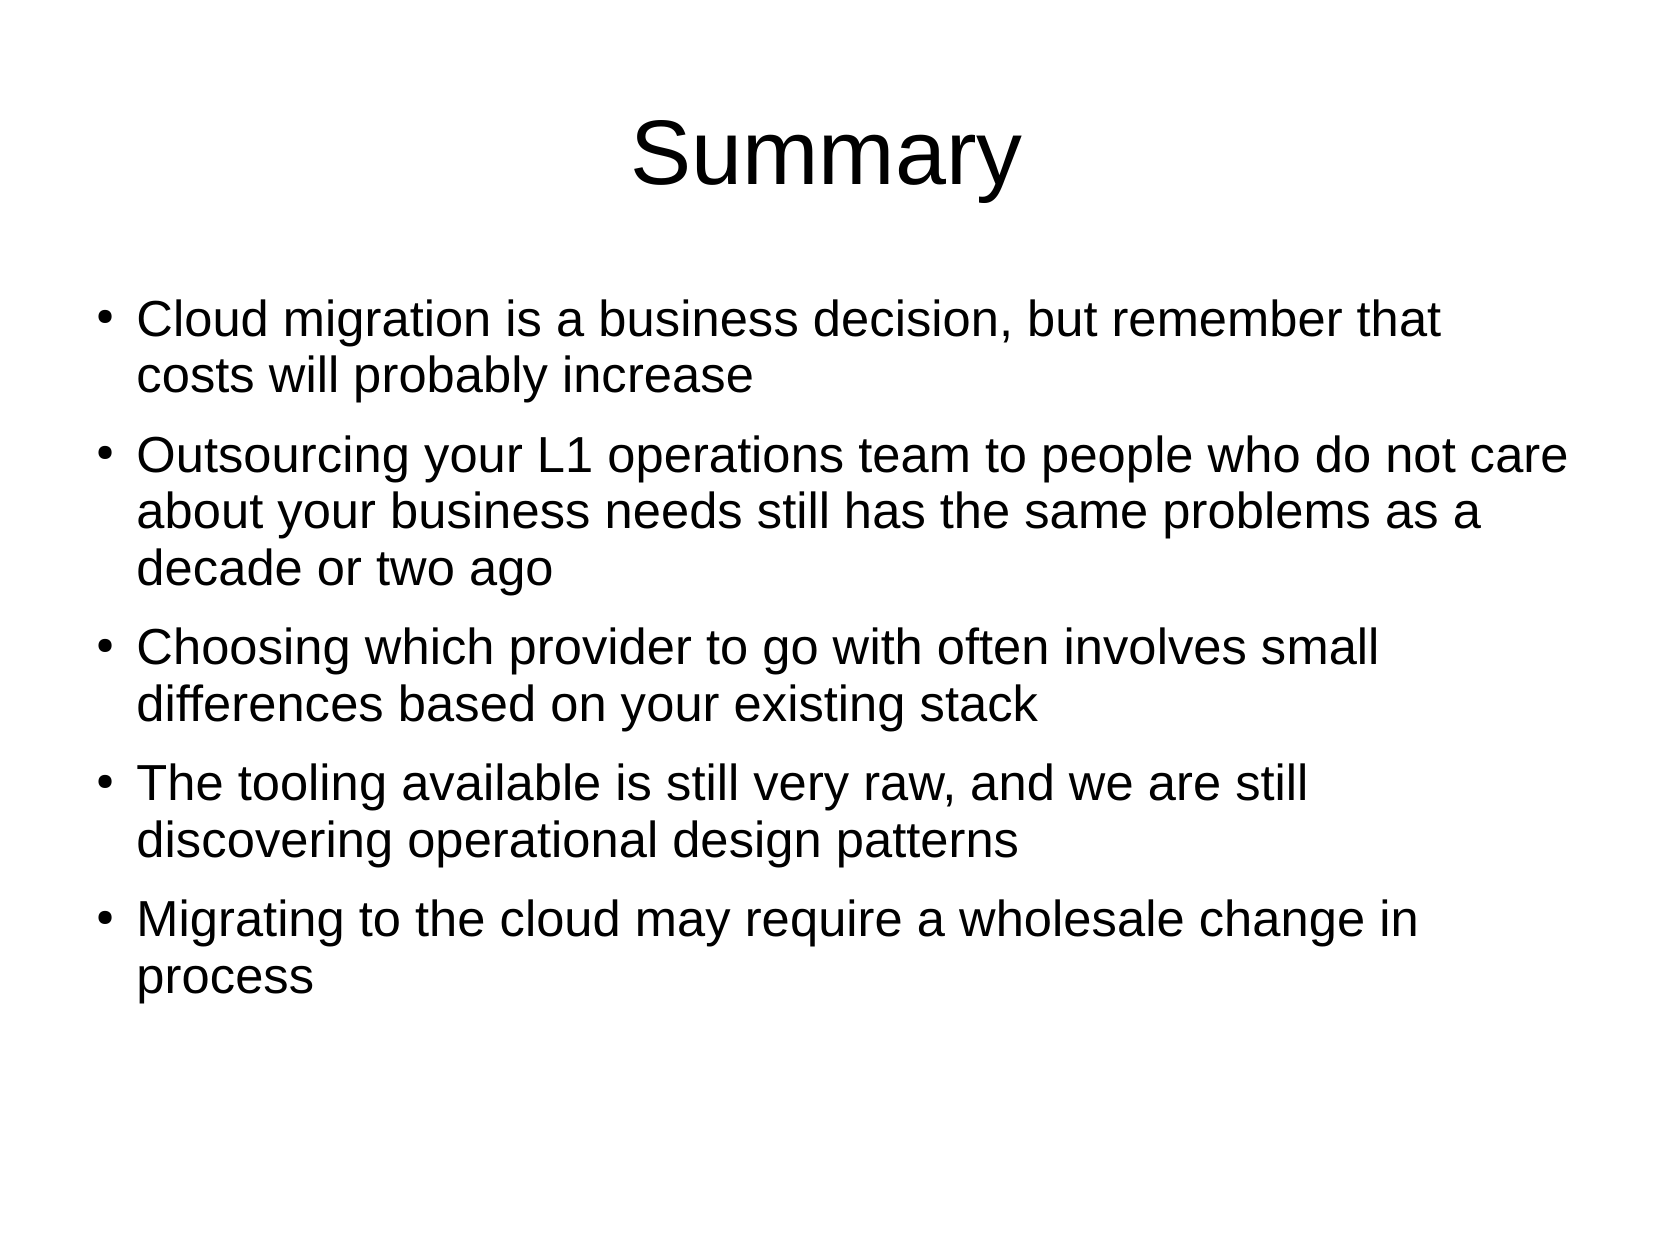

# Summary
Cloud migration is a business decision, but remember that costs will probably increase
Outsourcing your L1 operations team to people who do not care about your business needs still has the same problems as a decade or two ago
Choosing which provider to go with often involves small differences based on your existing stack
The tooling available is still very raw, and we are still discovering operational design patterns
Migrating to the cloud may require a wholesale change in process